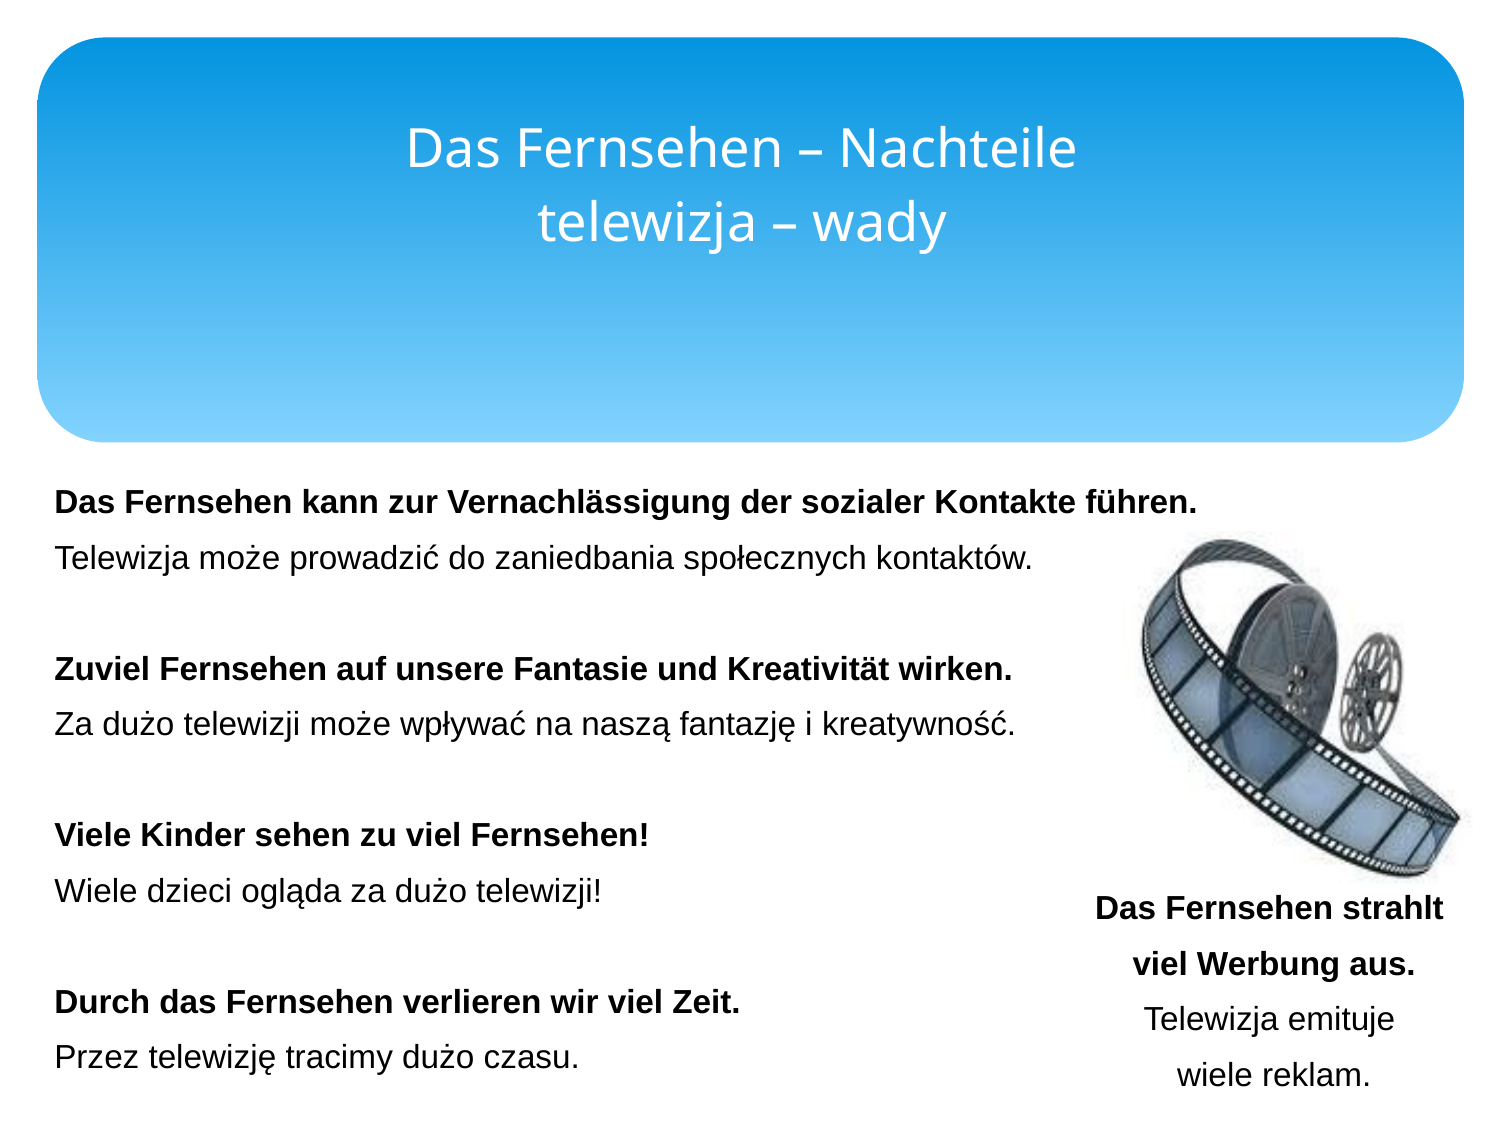

# Das Fernsehen – Nachteile telewizja – wady
Das Fernsehen kann zur Vernachlässigung der sozialer Kontakte führen.
Telewizja może prowadzić do zaniedbania społecznych kontaktów.
Zuviel Fernsehen auf unsere Fantasie und Kreativität wirken.
Za dużo telewizji może wpływać na naszą fantazję i kreatywność.
Viele Kinder sehen zu viel Fernsehen!
Wiele dzieci ogląda za dużo telewizji!
Durch das Fernsehen verlieren wir viel Zeit.
Przez telewizję tracimy dużo czasu.
Das Fernsehen strahlt
viel Werbung aus.
Telewizja emituje
wiele reklam.